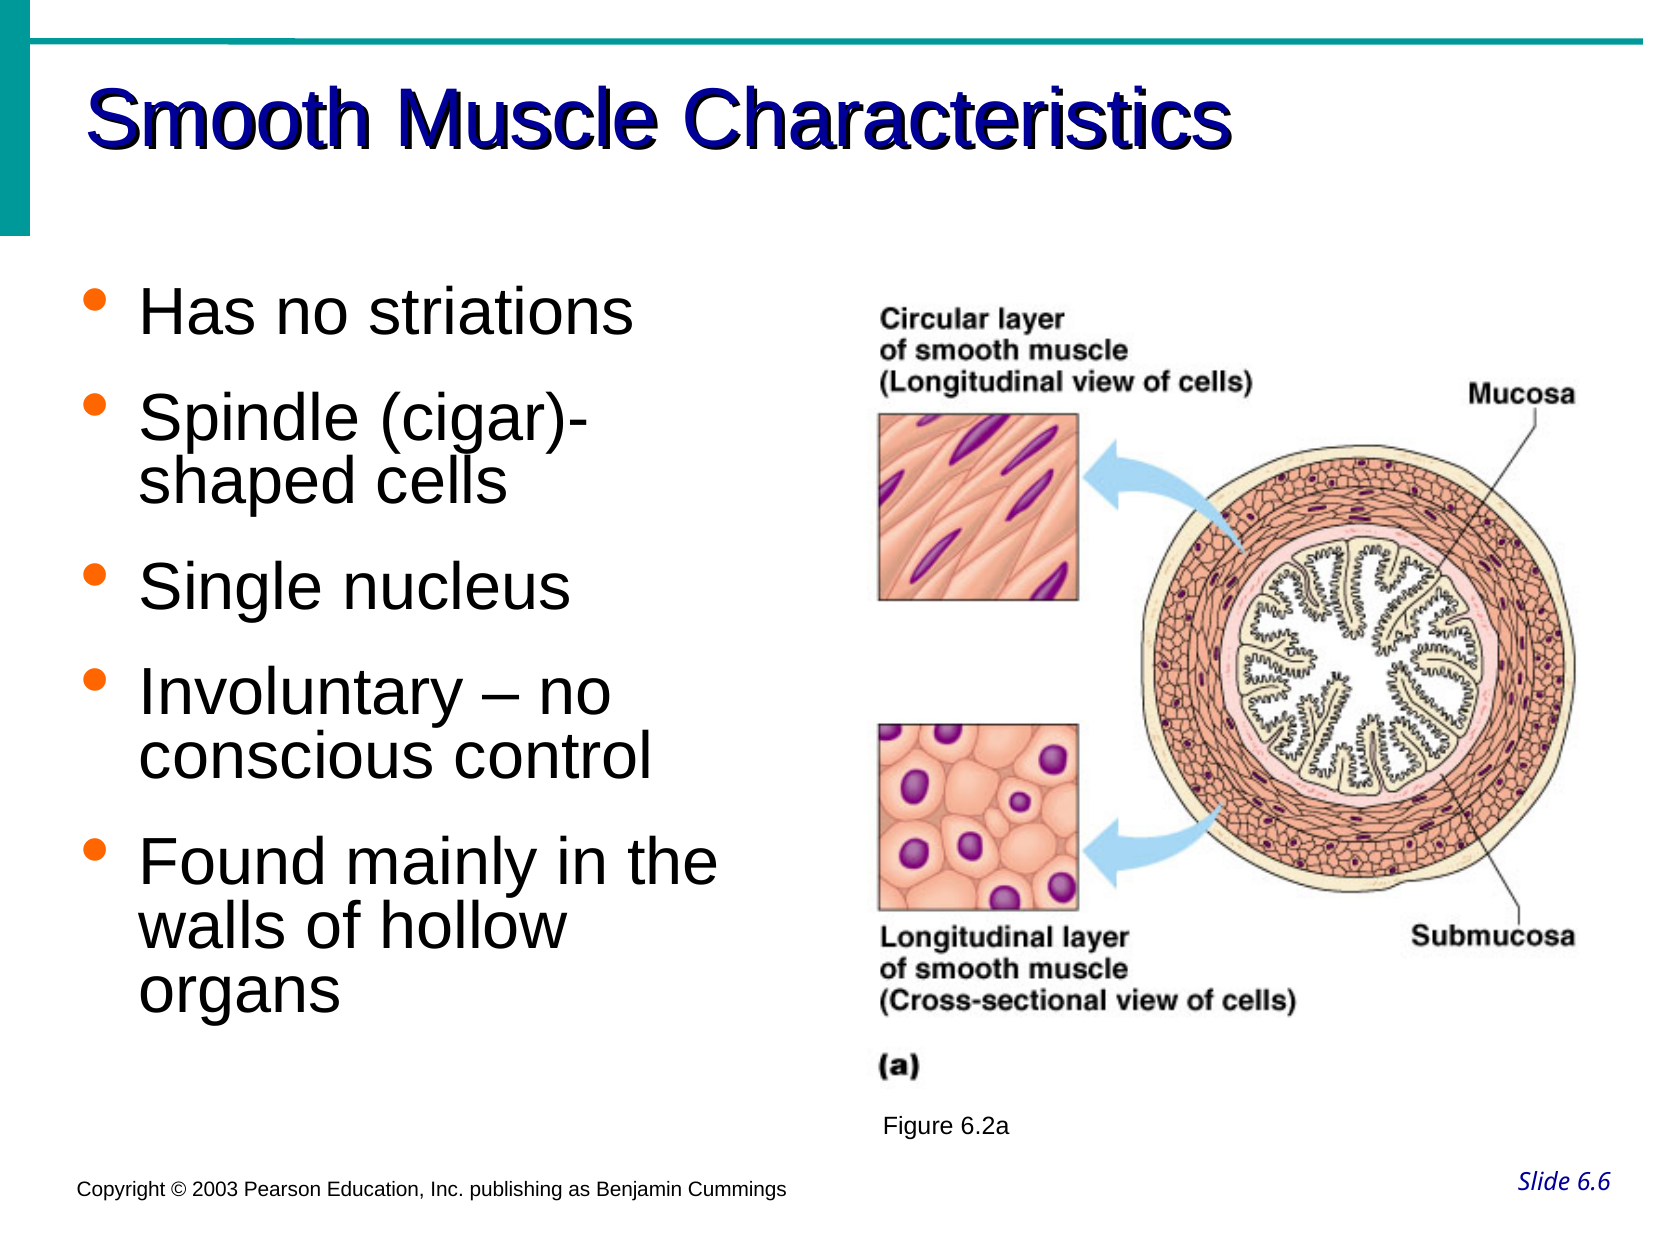

# Smooth Muscle Characteristics
Has no striations
Spindle (cigar)-shaped cells
Single nucleus
Involuntary – no conscious control
Found mainly in the walls of hollow organs
Figure 6.2a
Slide 6.6
Copyright © 2003 Pearson Education, Inc. publishing as Benjamin Cummings